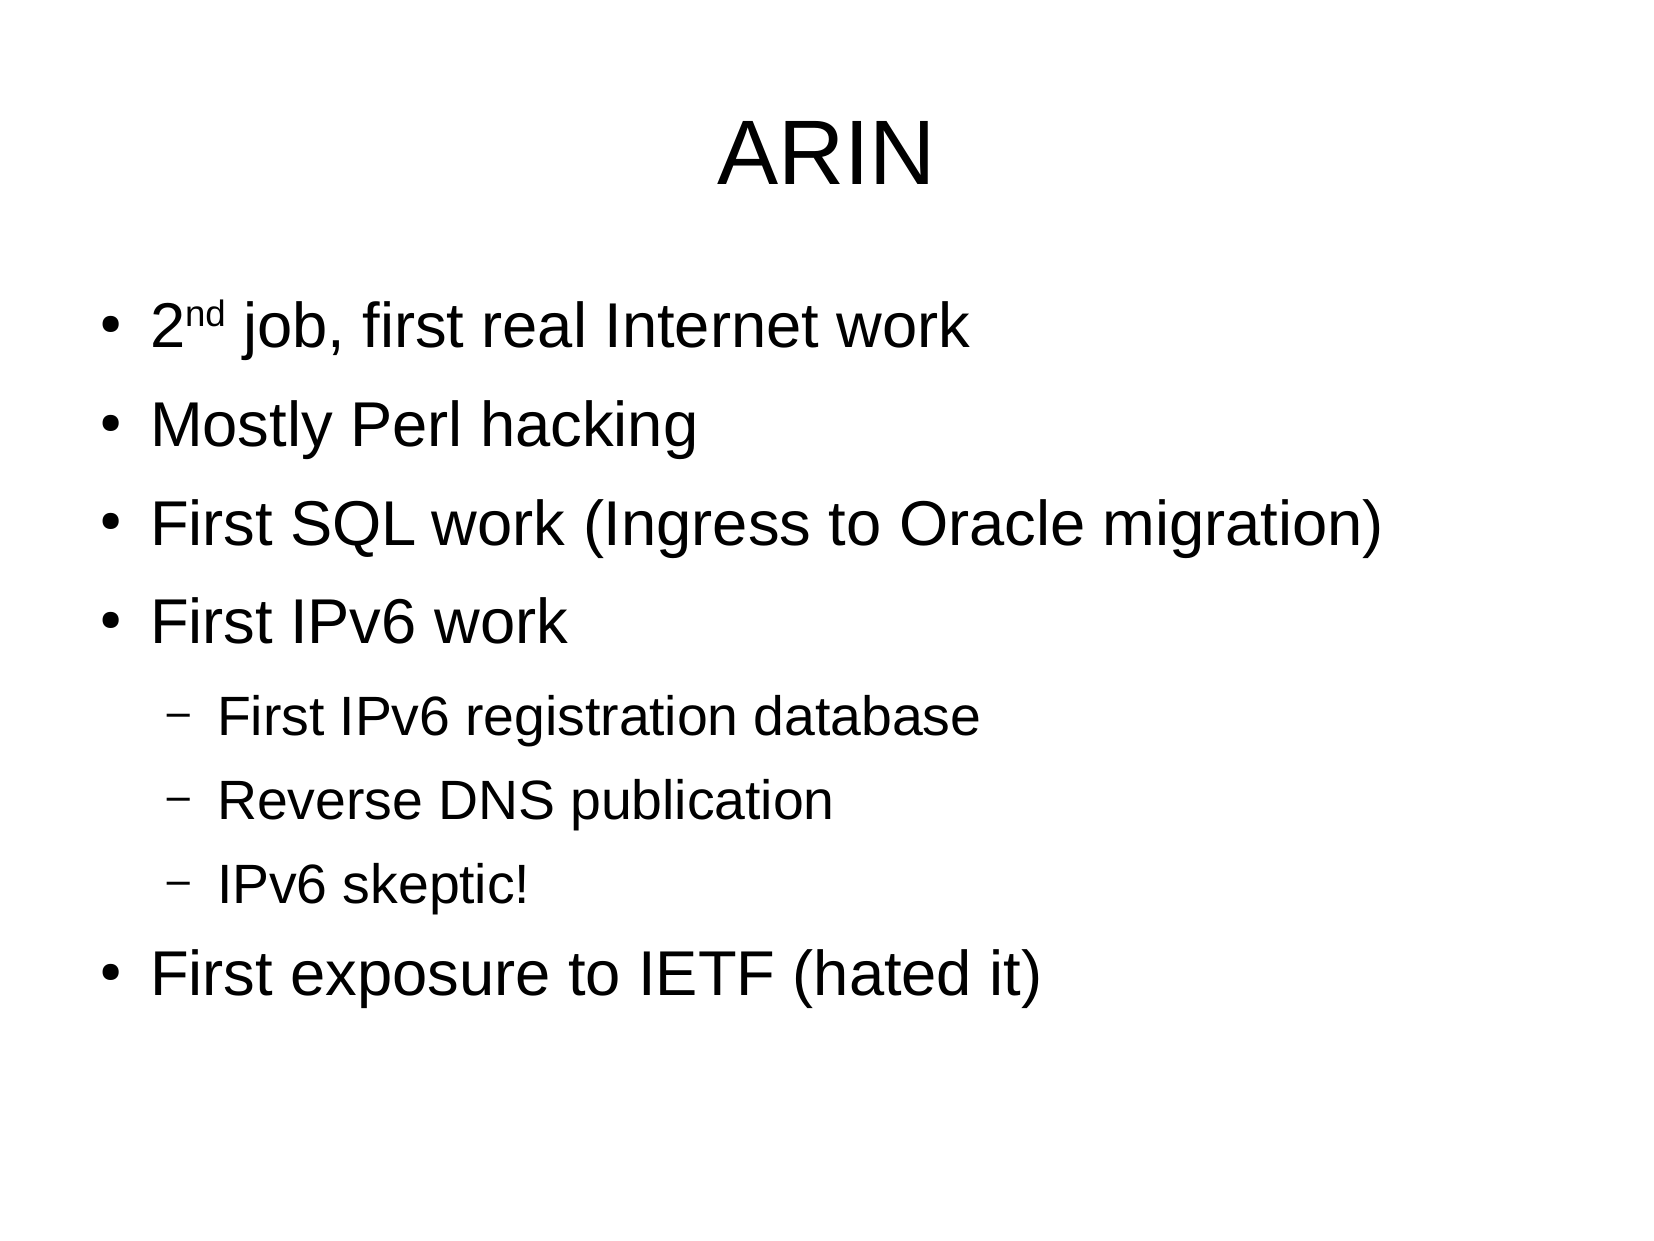

# ARIN
2nd job, first real Internet work
Mostly Perl hacking
First SQL work (Ingress to Oracle migration)
First IPv6 work
First IPv6 registration database
Reverse DNS publication
IPv6 skeptic!
First exposure to IETF (hated it)